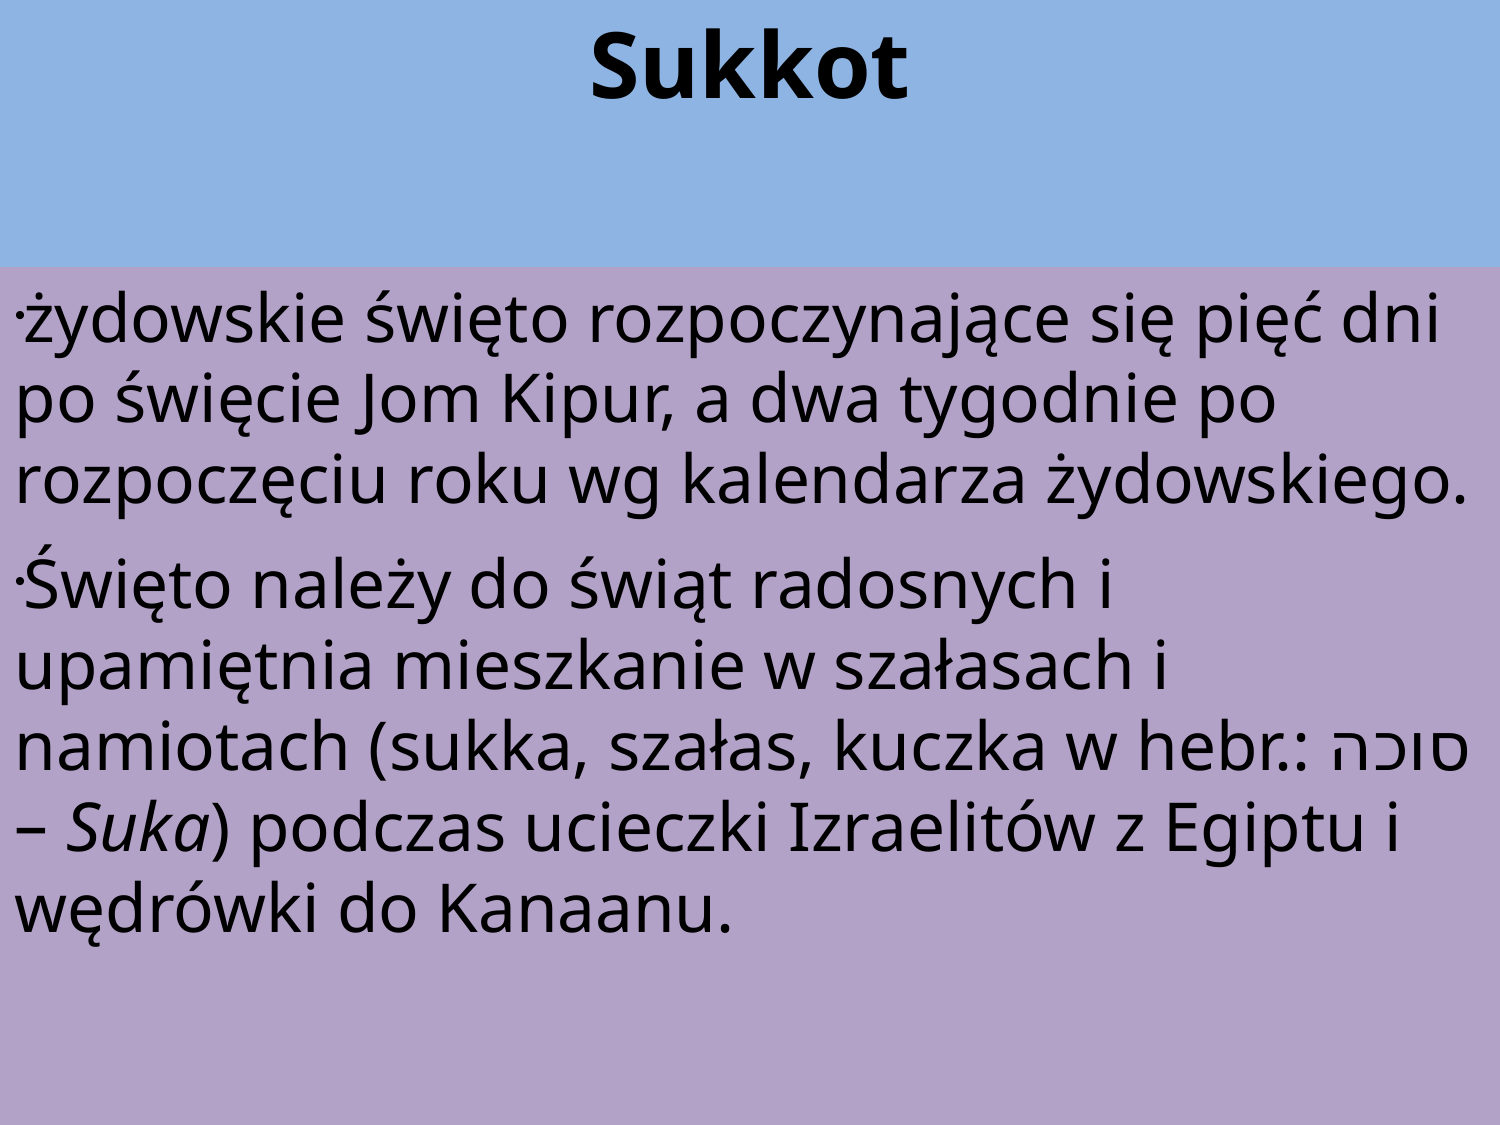

# Sukkot
żydowskie święto rozpoczynające się pięć dni po święcie Jom Kipur, a dwa tygodnie po rozpoczęciu roku wg kalendarza żydowskiego.
Święto należy do świąt radosnych i upamiętnia mieszkanie w szałasach i namiotach (sukka, szałas, kuczka w hebr.: סוכה – Suka) podczas ucieczki Izraelitów z Egiptu i wędrówki do Kanaanu.